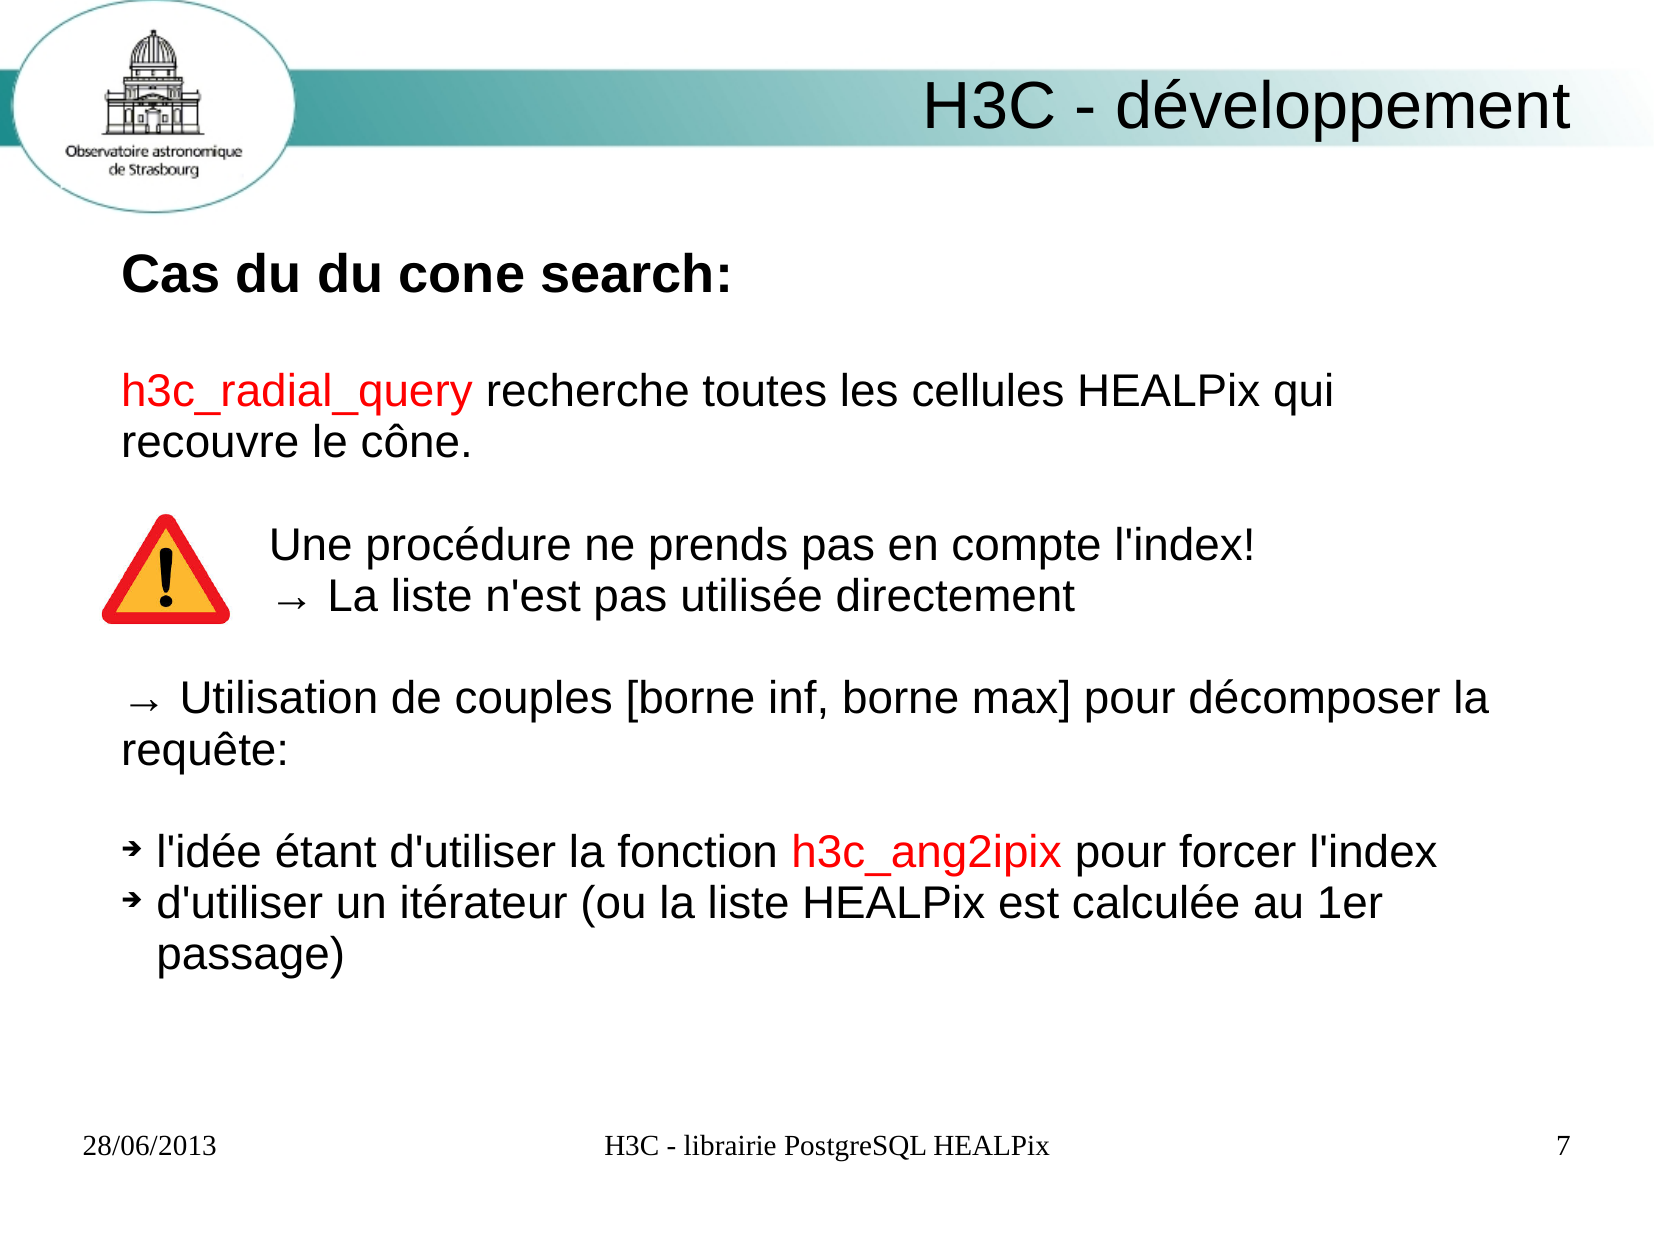

# H3C - développement
Cas du du cone search:
h3c_radial_query recherche toutes les cellules HEALPix qui recouvre le cône.
 		Une procédure ne prends pas en compte l'index!
		→ La liste n'est pas utilisée directement
→ Utilisation de couples [borne inf, borne max] pour décomposer la requête:
l'idée étant d'utiliser la fonction h3c_ang2ipix pour forcer l'index
d'utiliser un itérateur (ou la liste HEALPix est calculée au 1er passage)
28/06/2013
H3C - librairie PostgreSQL HEALPix
7